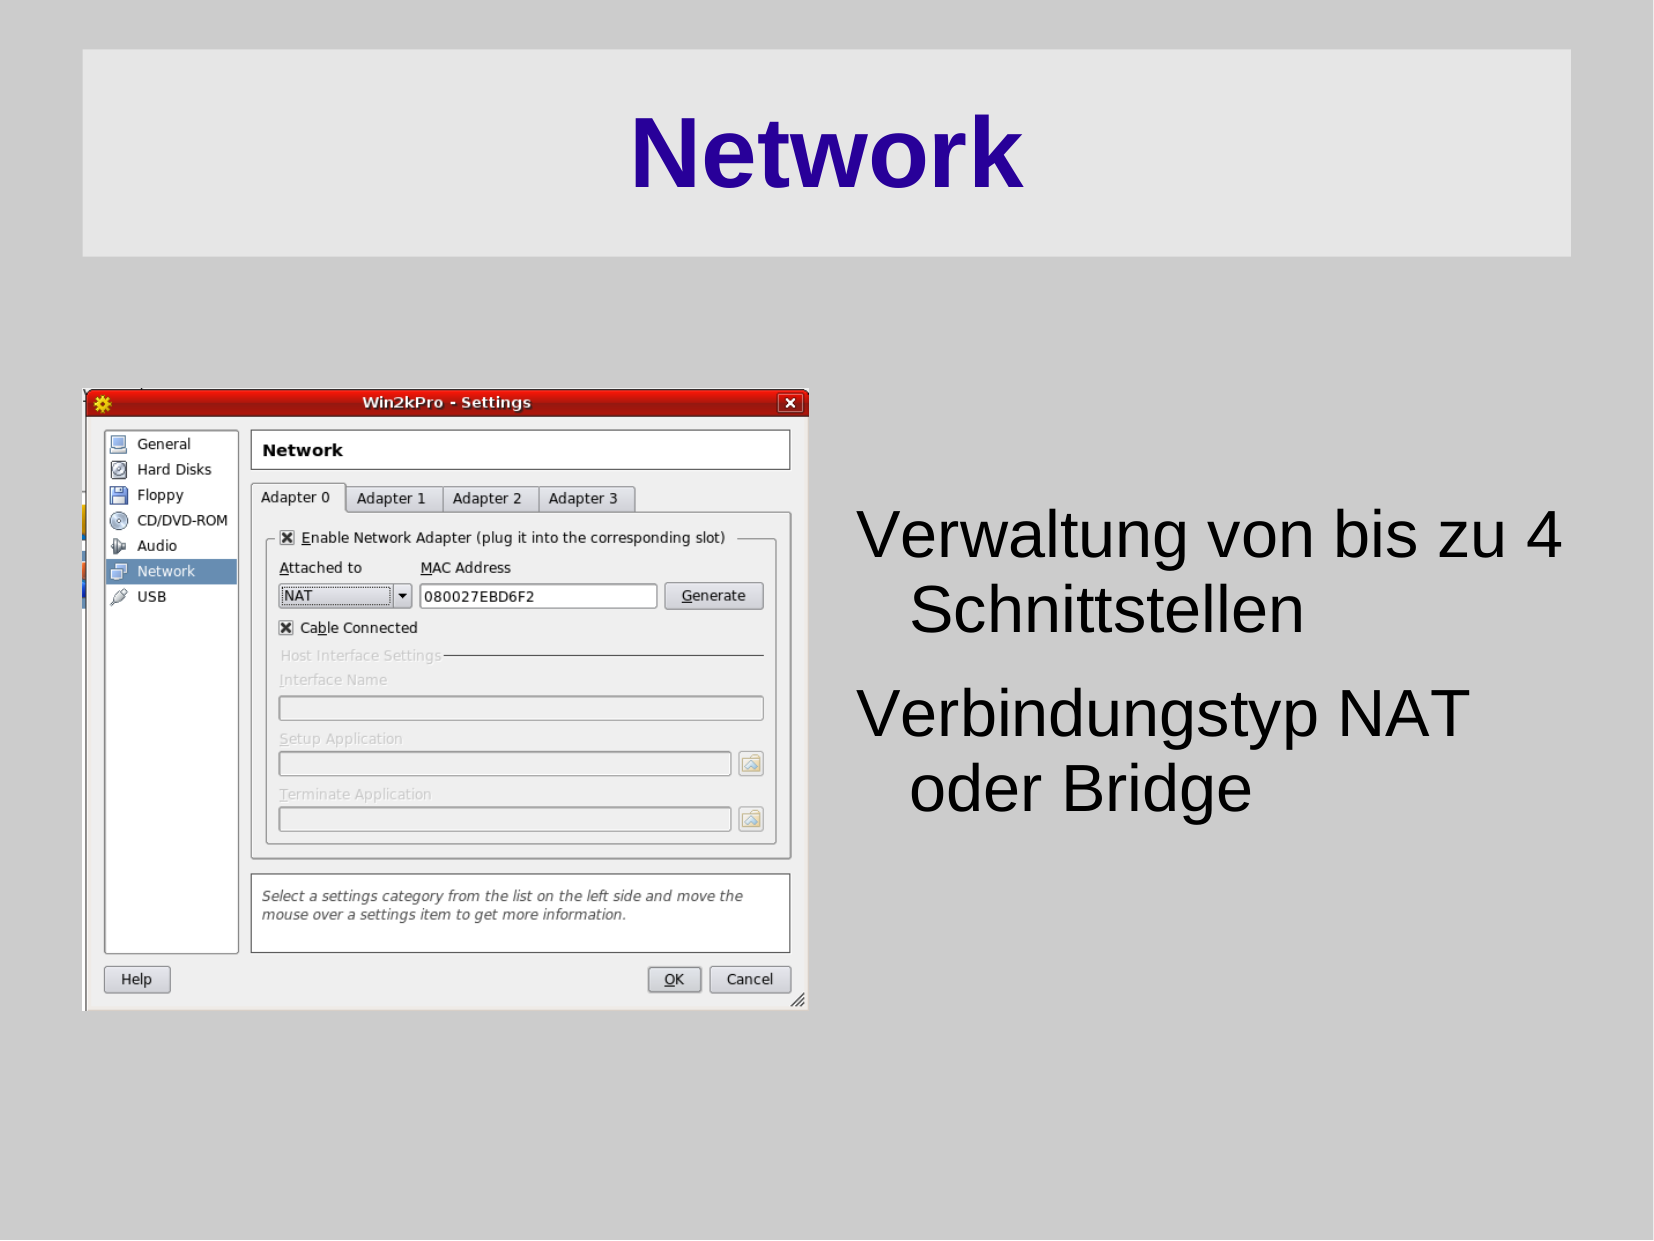

# Network
Verwaltung von bis zu 4 Schnittstellen
Verbindungstyp NAT oder Bridge